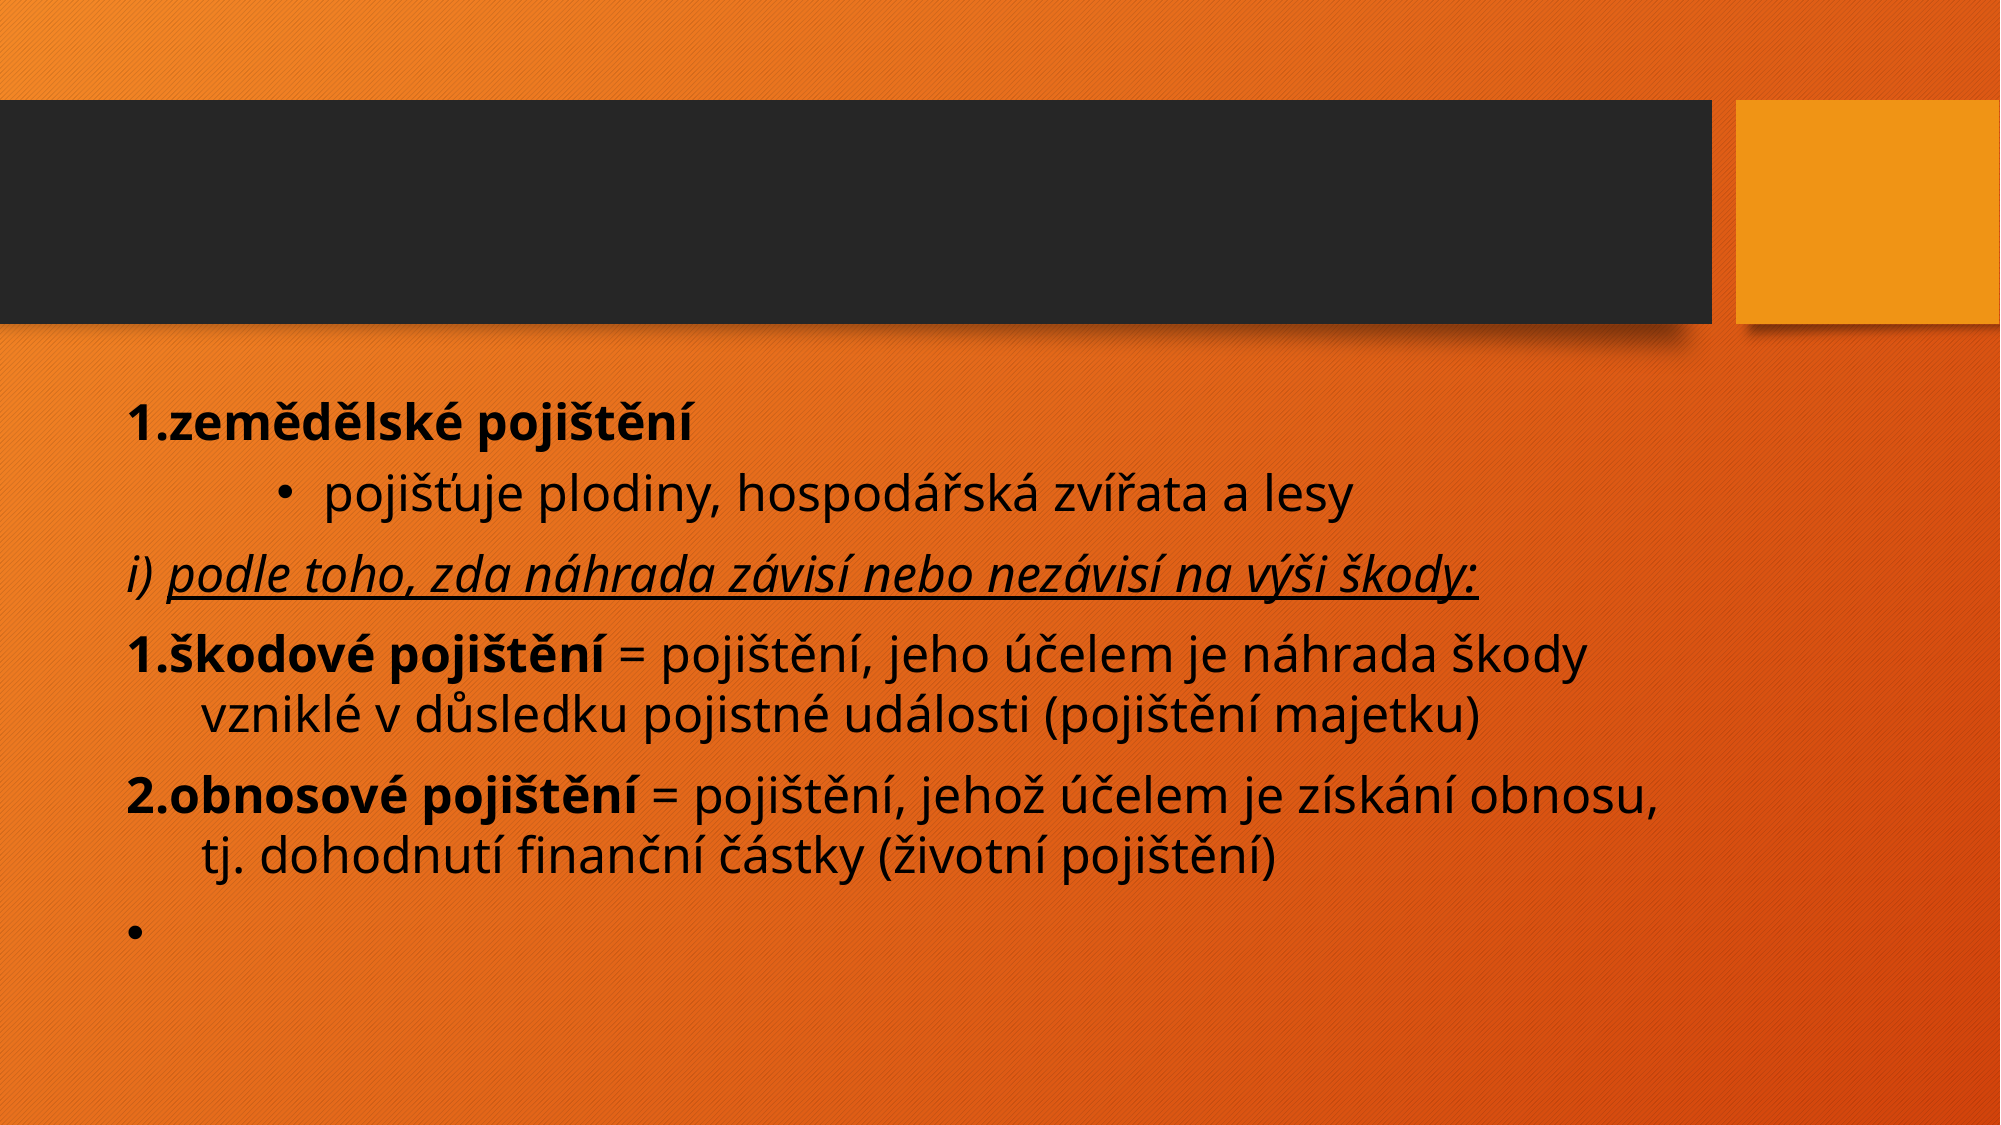

#
zemědělské pojištění
pojišťuje plodiny, hospodářská zvířata a lesy
i) podle toho, zda náhrada závisí nebo nezávisí na výši škody:
škodové pojištění = pojištění, jeho účelem je náhrada škody vzniklé v důsledku pojistné události (pojištění majetku)
obnosové pojištění = pojištění, jehož účelem je získání obnosu, tj. dohodnutí finanční částky (životní pojištění)